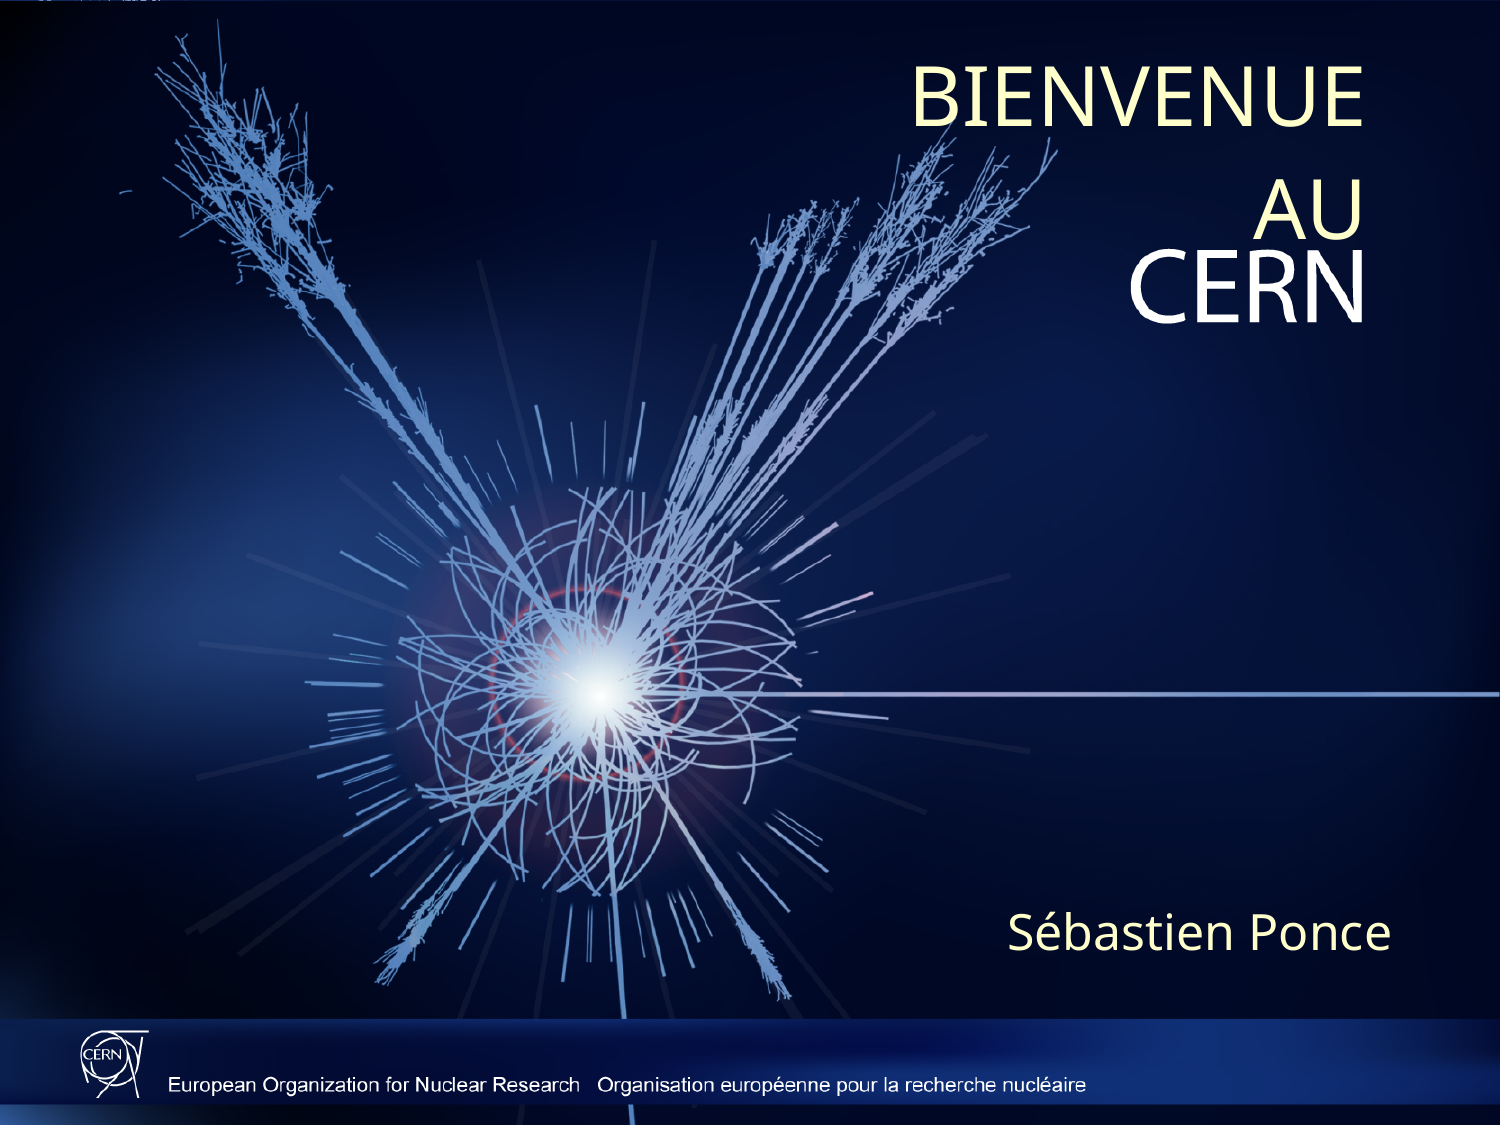

BIENVENUE
AU
# Sébastien Ponce
05 Novembre 2003
1